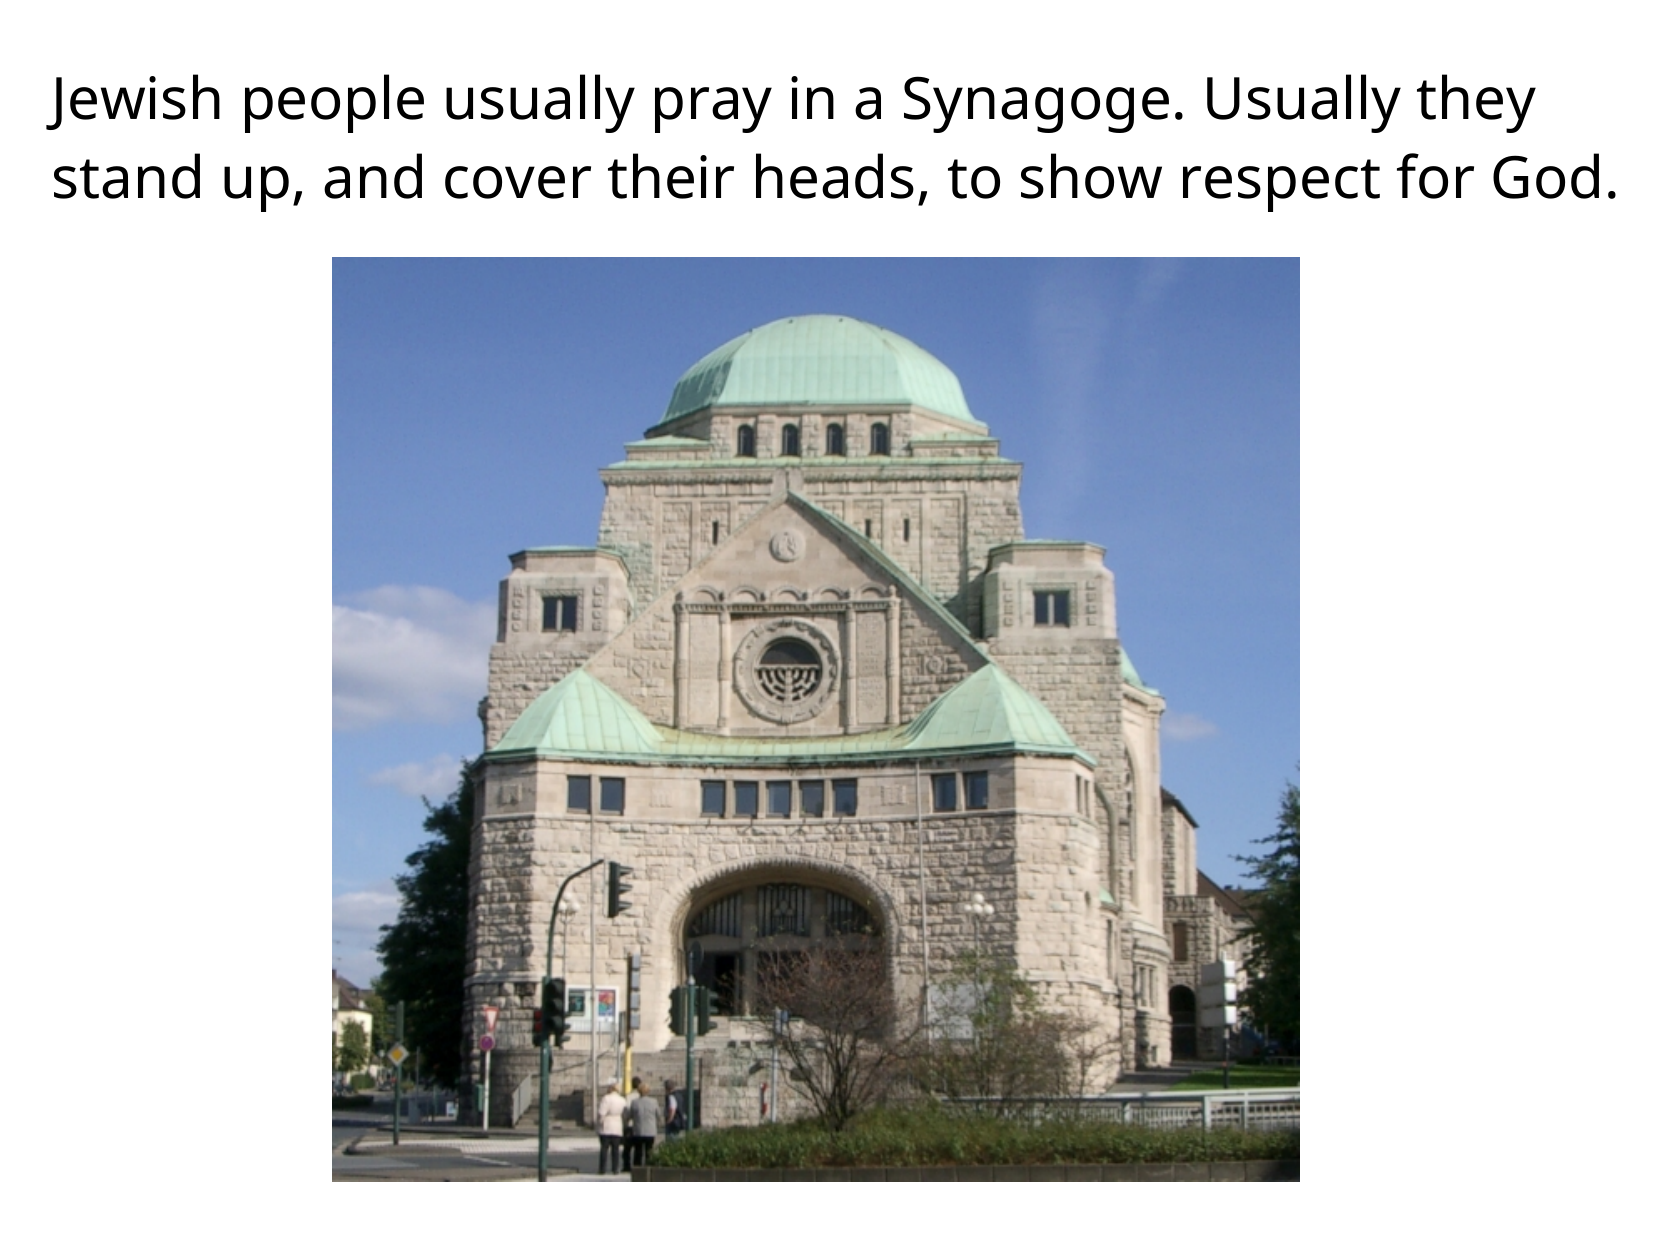

Jewish people usually pray in a Synagoge. Usually they
stand up, and cover their heads, to show respect for God.